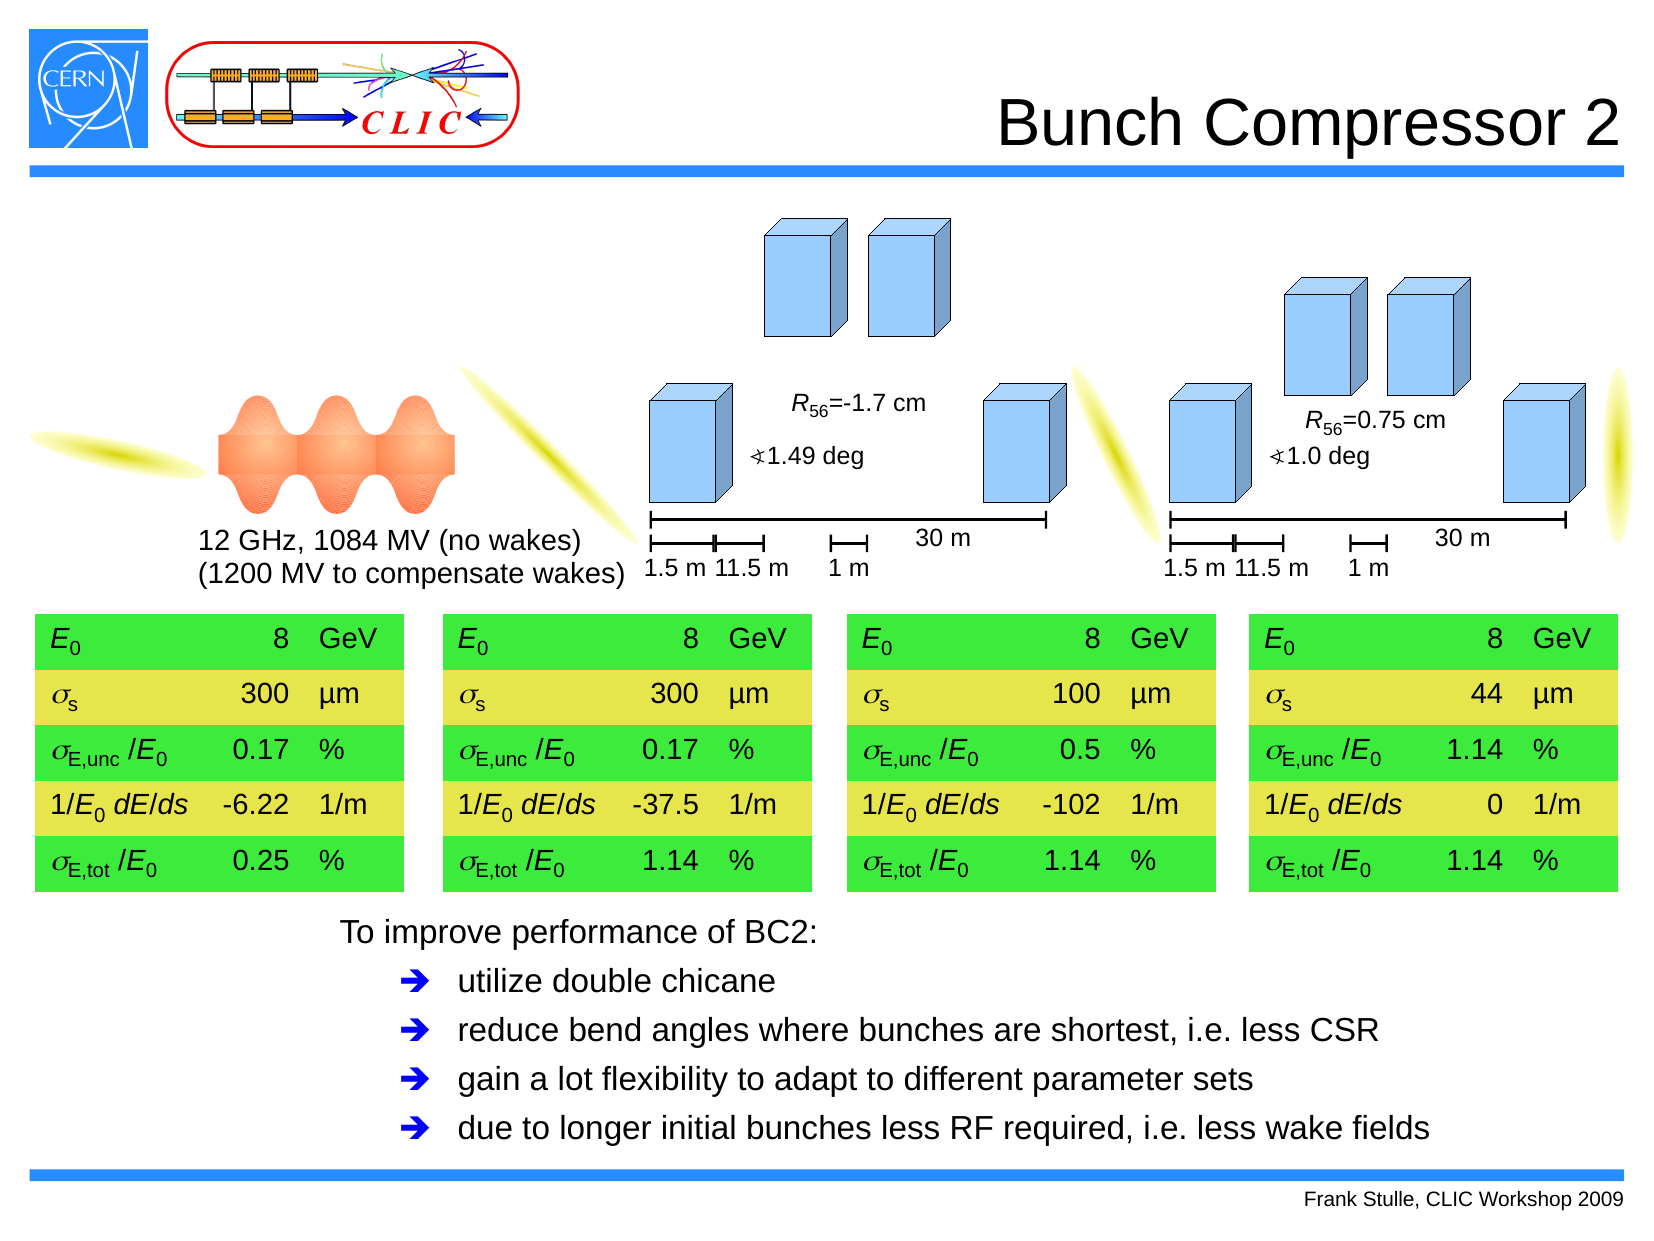

# Bunch Compressor 2
R56=-1.7 cm
∢1.49 deg
30 m
1.5 m
11.5 m
1 m
R56=0.75 cm
∢1.0 deg
30 m
1.5 m
11.5 m
1 m
12 GHz, 1084 MV (no wakes)
(1200 MV to compensate wakes)
| E0 | 8 | GeV |
| --- | --- | --- |
| ss | 300 | µm |
| sE,unc /E0 | 0.17 | % |
| 1/E0 dE/ds | -6.22 | 1/m |
| sE,tot /E0 | 0.25 | % |
| E0 | 8 | GeV |
| --- | --- | --- |
| ss | 300 | µm |
| sE,unc /E0 | 0.17 | % |
| 1/E0 dE/ds | -37.5 | 1/m |
| sE,tot /E0 | 1.14 | % |
| E0 | 8 | GeV |
| --- | --- | --- |
| ss | 100 | µm |
| sE,unc /E0 | 0.5 | % |
| 1/E0 dE/ds | -102 | 1/m |
| sE,tot /E0 | 1.14 | % |
| E0 | 8 | GeV |
| --- | --- | --- |
| ss | 44 | µm |
| sE,unc /E0 | 1.14 | % |
| 1/E0 dE/ds | 0 | 1/m |
| sE,tot /E0 | 1.14 | % |
To improve performance of BC2:
		utilize double chicane
		reduce bend angles where bunches are shortest, i.e. less CSR
		gain a lot flexibility to adapt to different parameter sets
		due to longer initial bunches less RF required, i.e. less wake fields